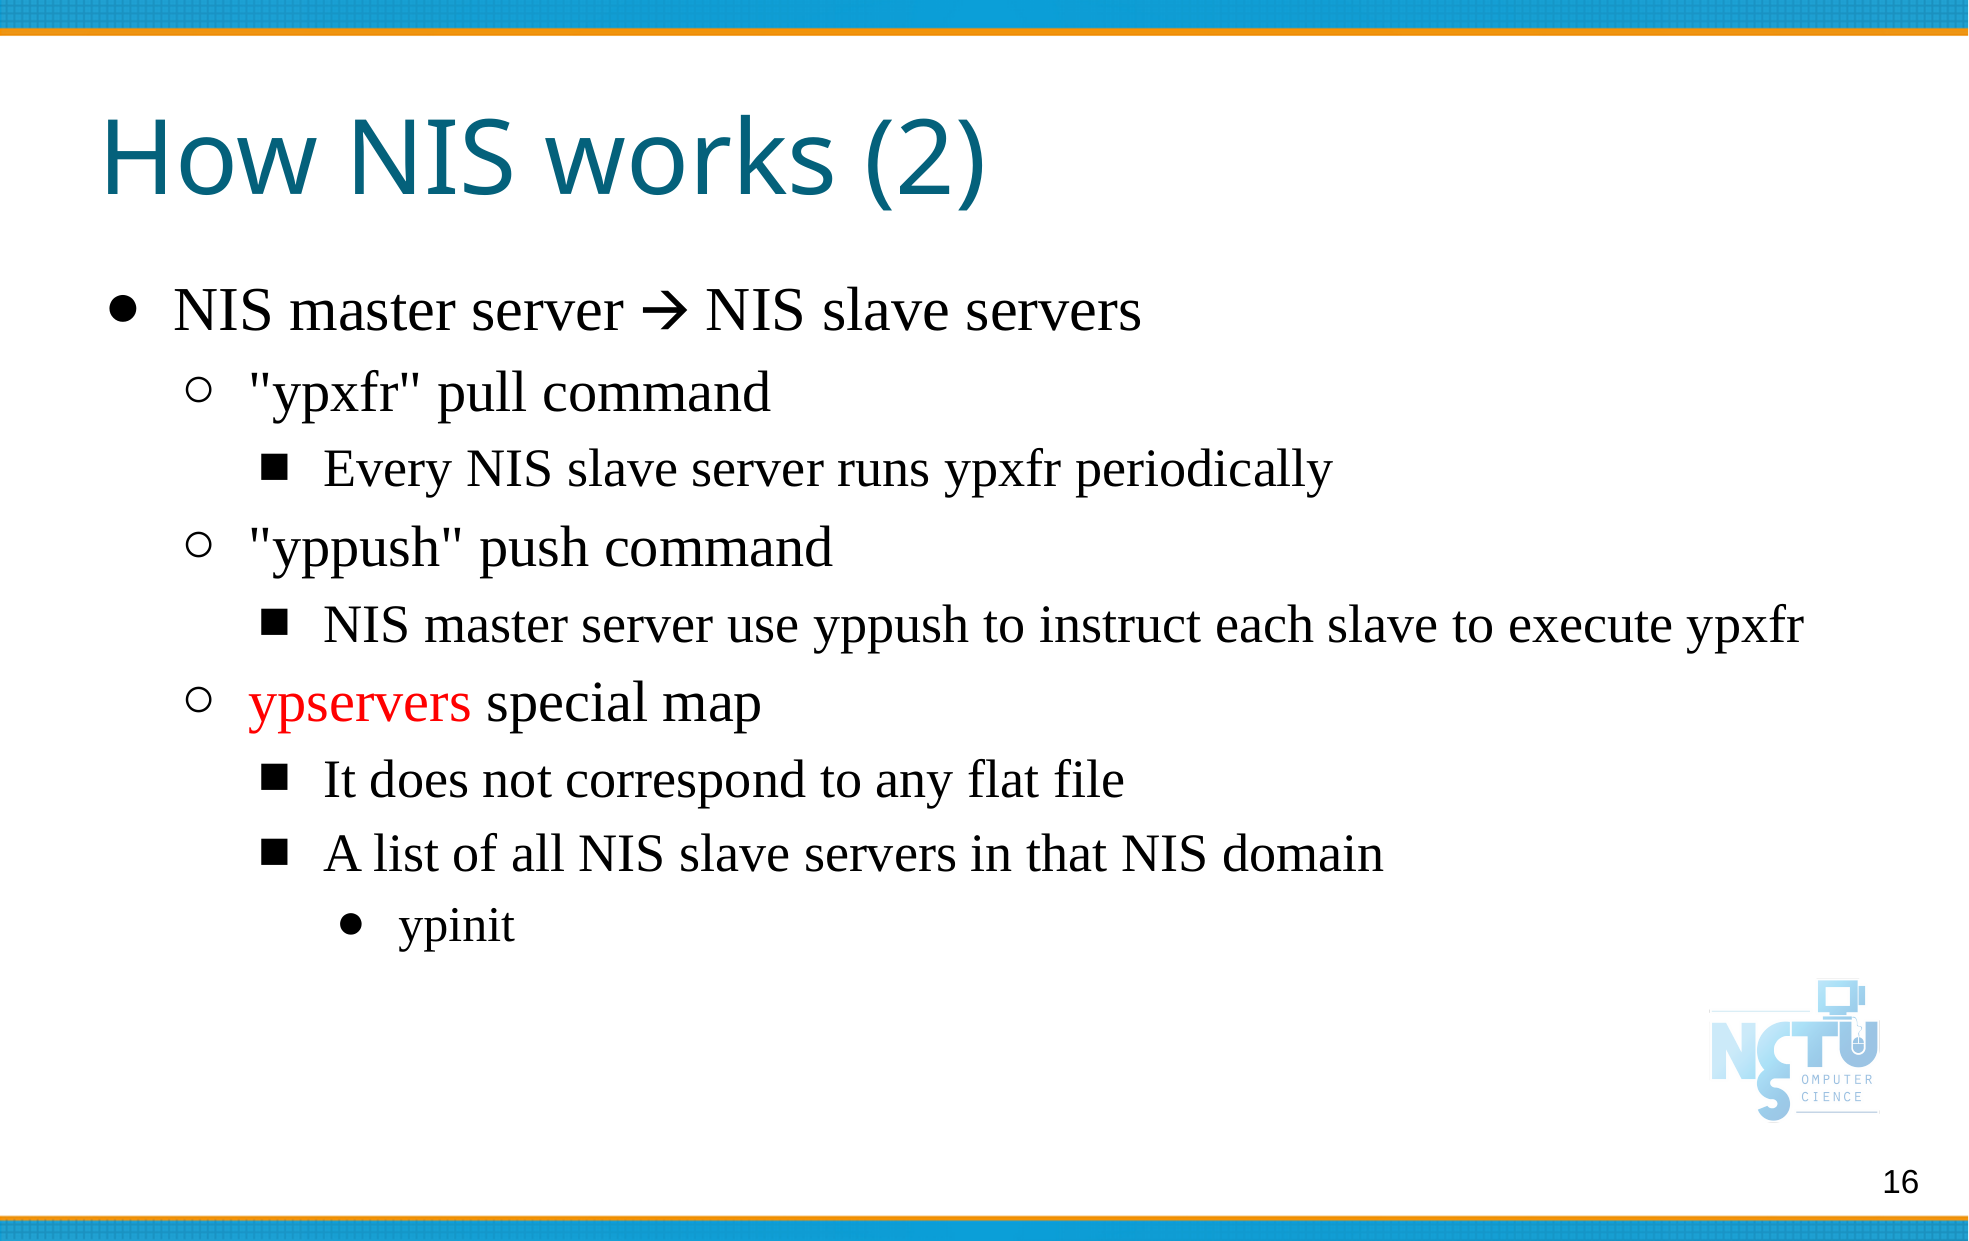

# How NIS works (2)
NIS master server 🡪 NIS slave servers
"ypxfr" pull command
Every NIS slave server runs ypxfr periodically
"yppush" push command
NIS master server use yppush to instruct each slave to execute ypxfr
ypservers special map
It does not correspond to any flat file
A list of all NIS slave servers in that NIS domain
ypinit